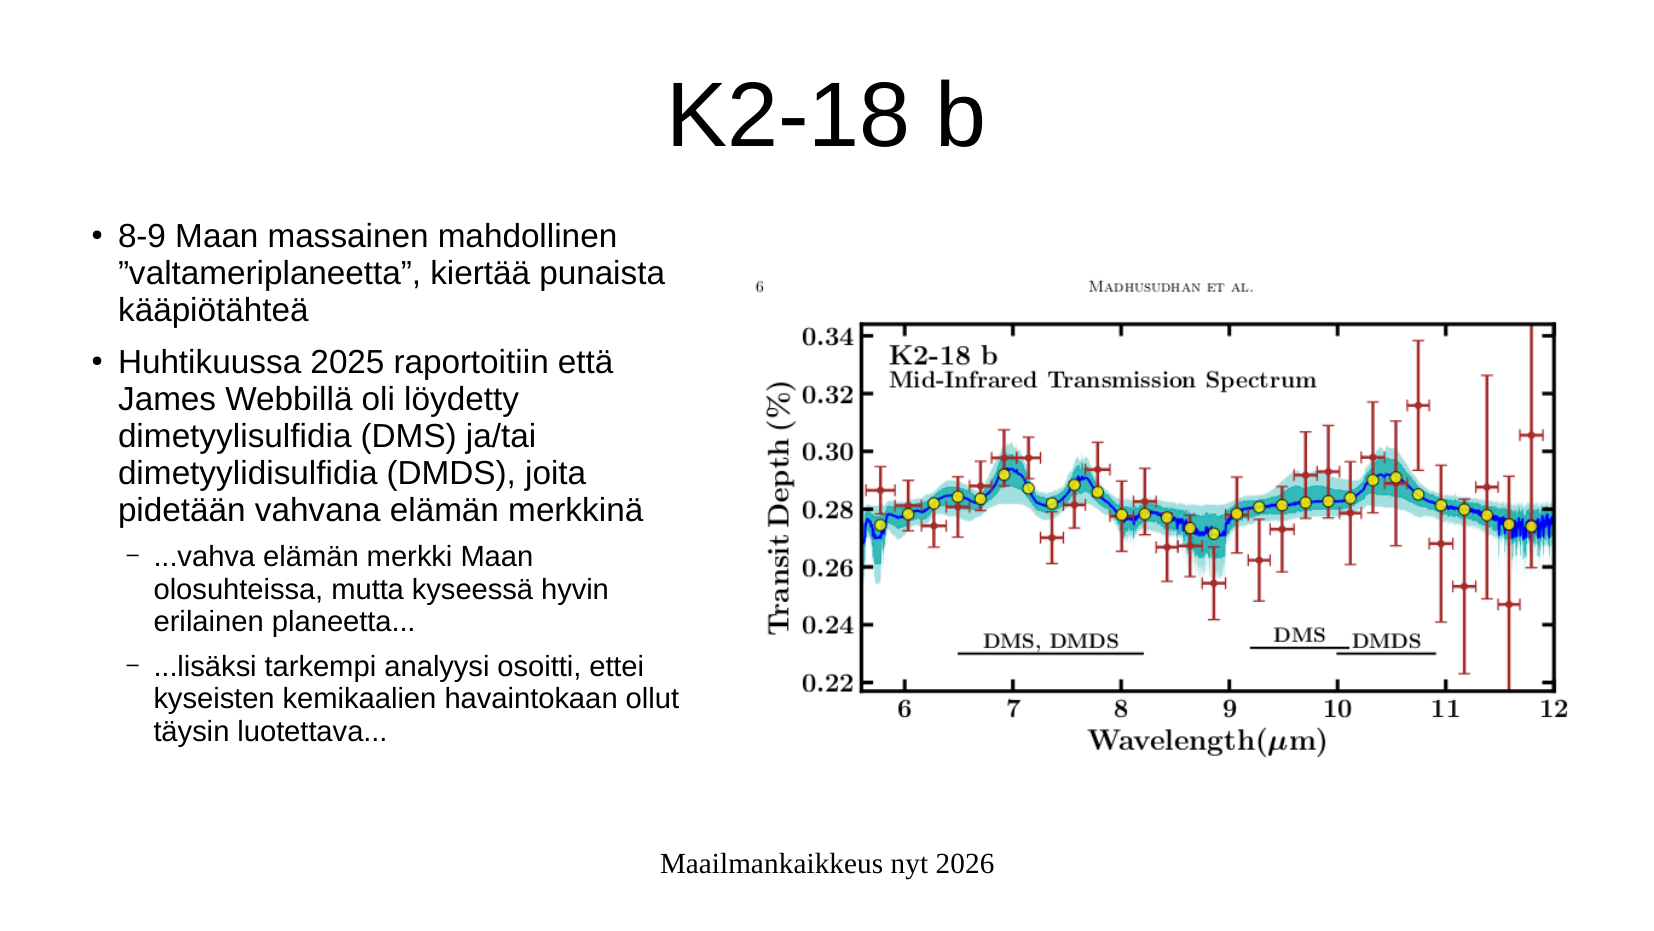

# K2-18 b
8-9 Maan massainen mahdollinen ”valtameriplaneetta”, kiertää punaista kääpiötähteä
Huhtikuussa 2025 raportoitiin että James Webbillä oli löydetty dimetyylisulfidia (DMS) ja/tai dimetyylidisulfidia (DMDS), joita pidetään vahvana elämän merkkinä
...vahva elämän merkki Maan olosuhteissa, mutta kyseessä hyvin erilainen planeetta...
...lisäksi tarkempi analyysi osoitti, ettei kyseisten kemikaalien havaintokaan ollut täysin luotettava...